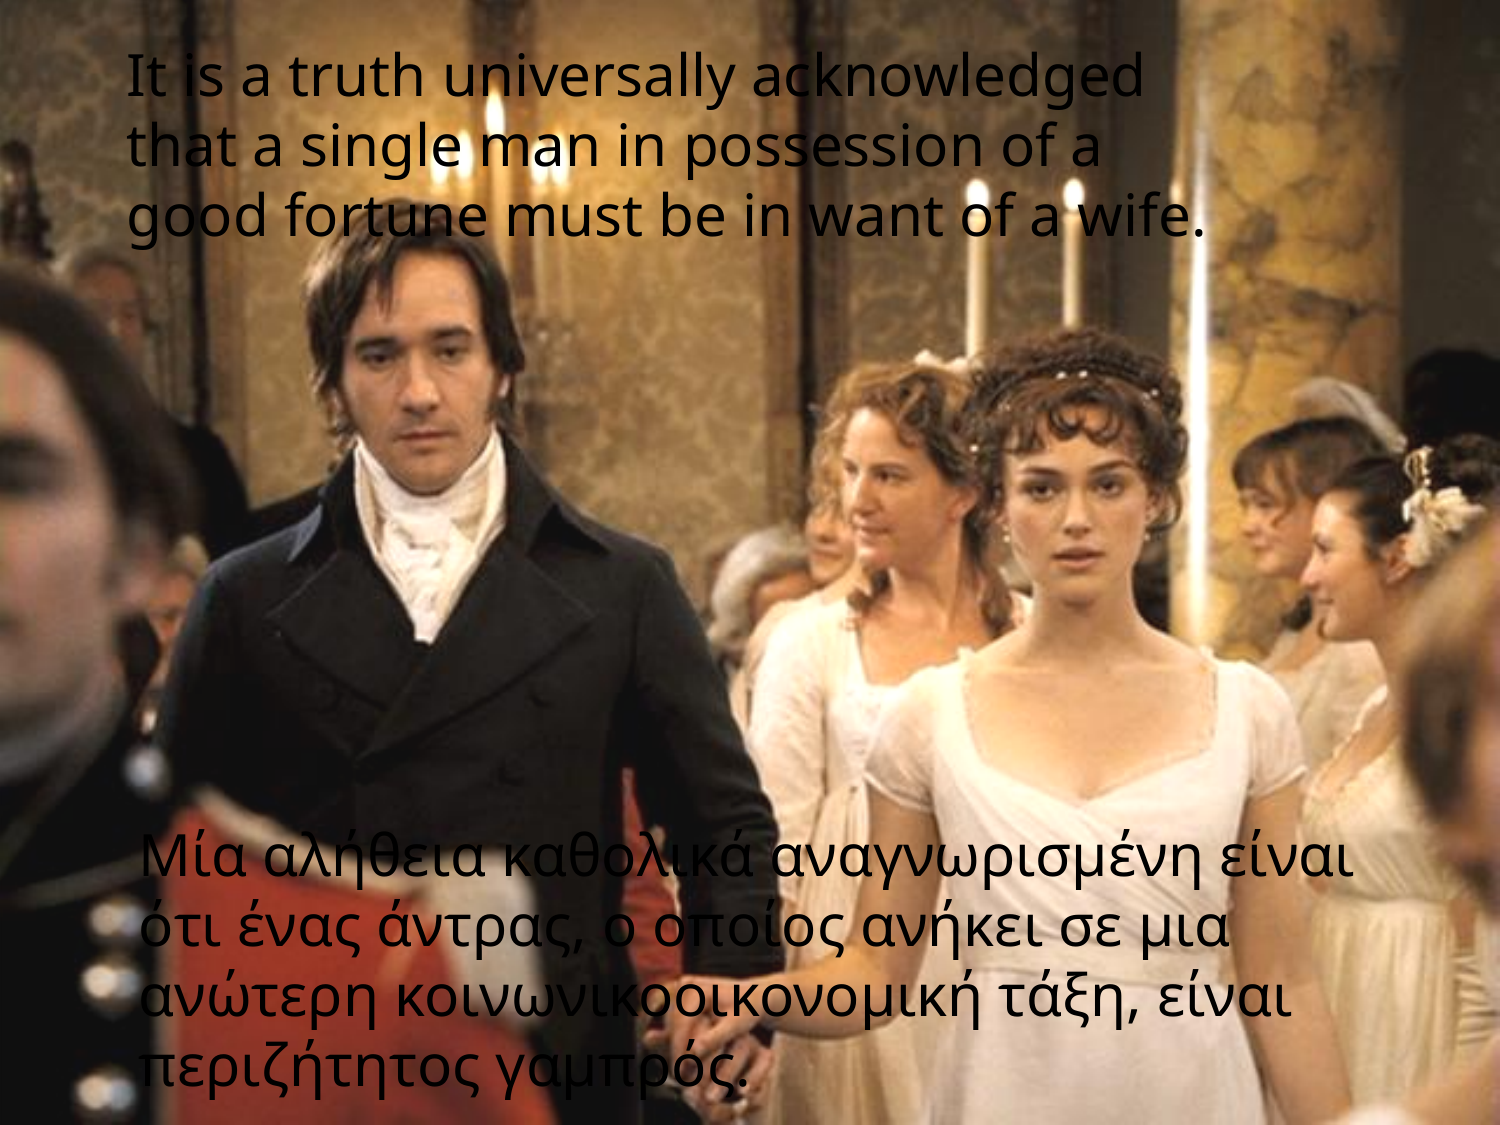

It is a truth universally acknowledged that a single man in possession of a good fortune must be in want of a wife.
Μία αλήθεια καθολικά αναγνωρισμένη είναι ότι ένας άντρας, ο οποίος ανήκει σε μια ανώτερη κοινωνικοοικονομική τάξη, είναι περιζήτητος γαμπρός.